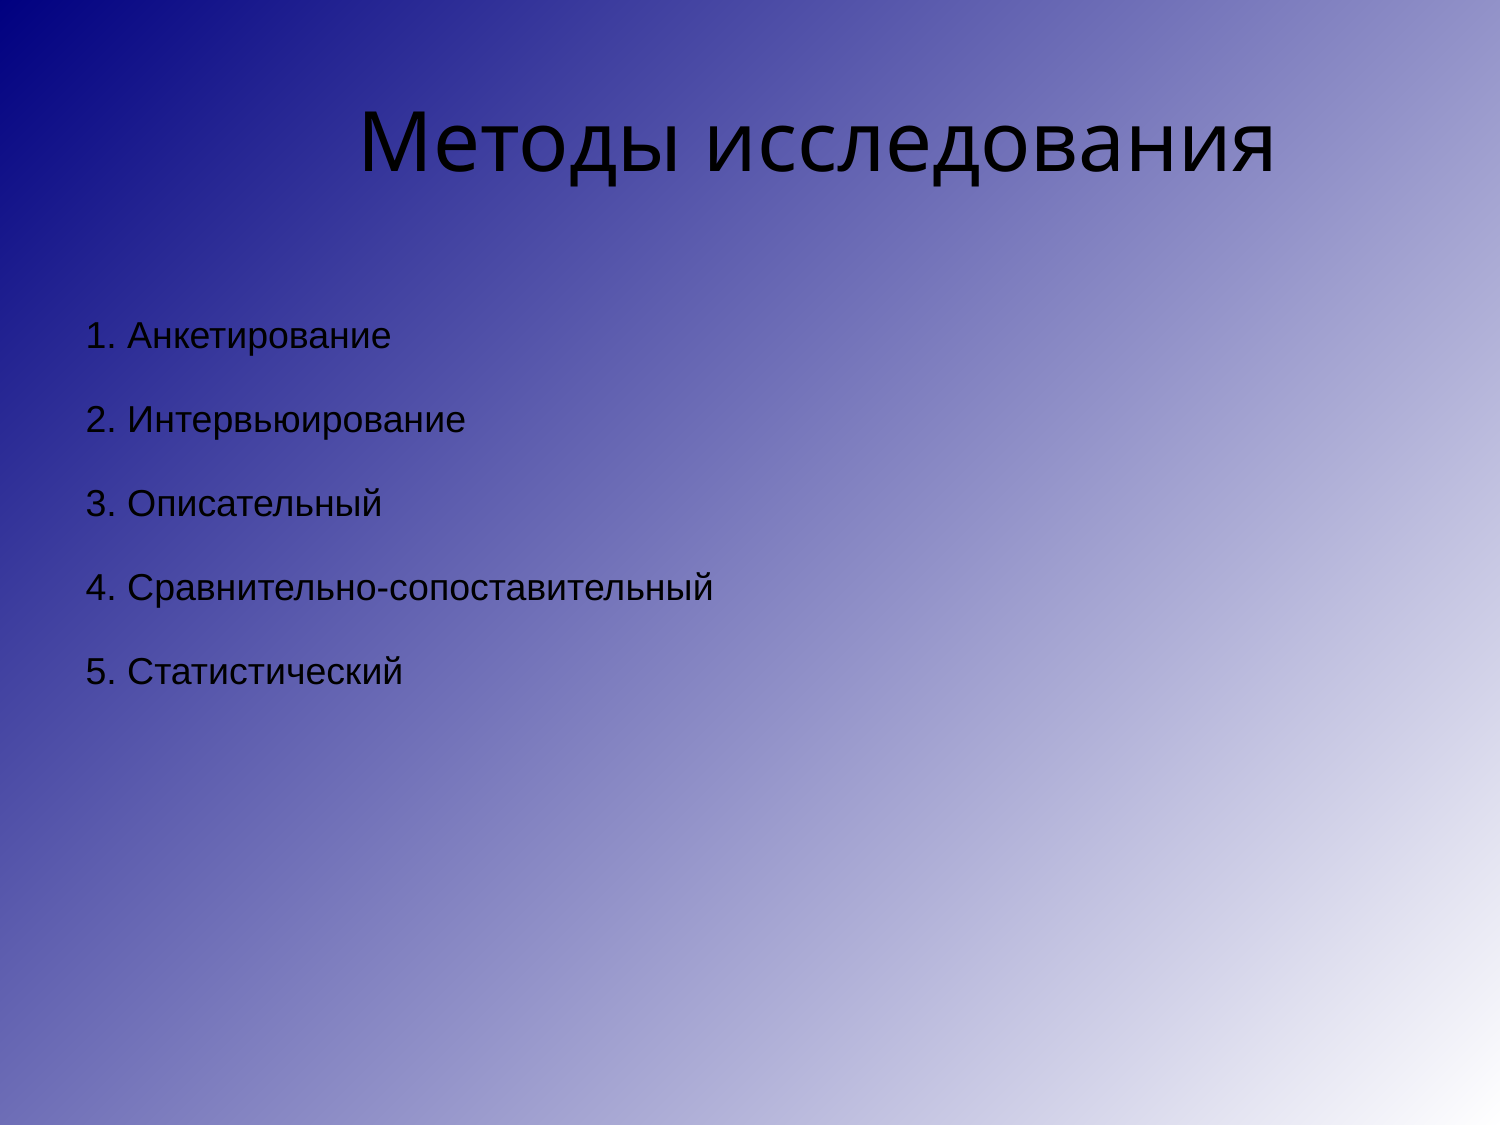

# Методы исследования
1. Анкетирование
2. Интервьюирование
3. Описательный
4. Сравнительно-сопоставительный
5. Статистический